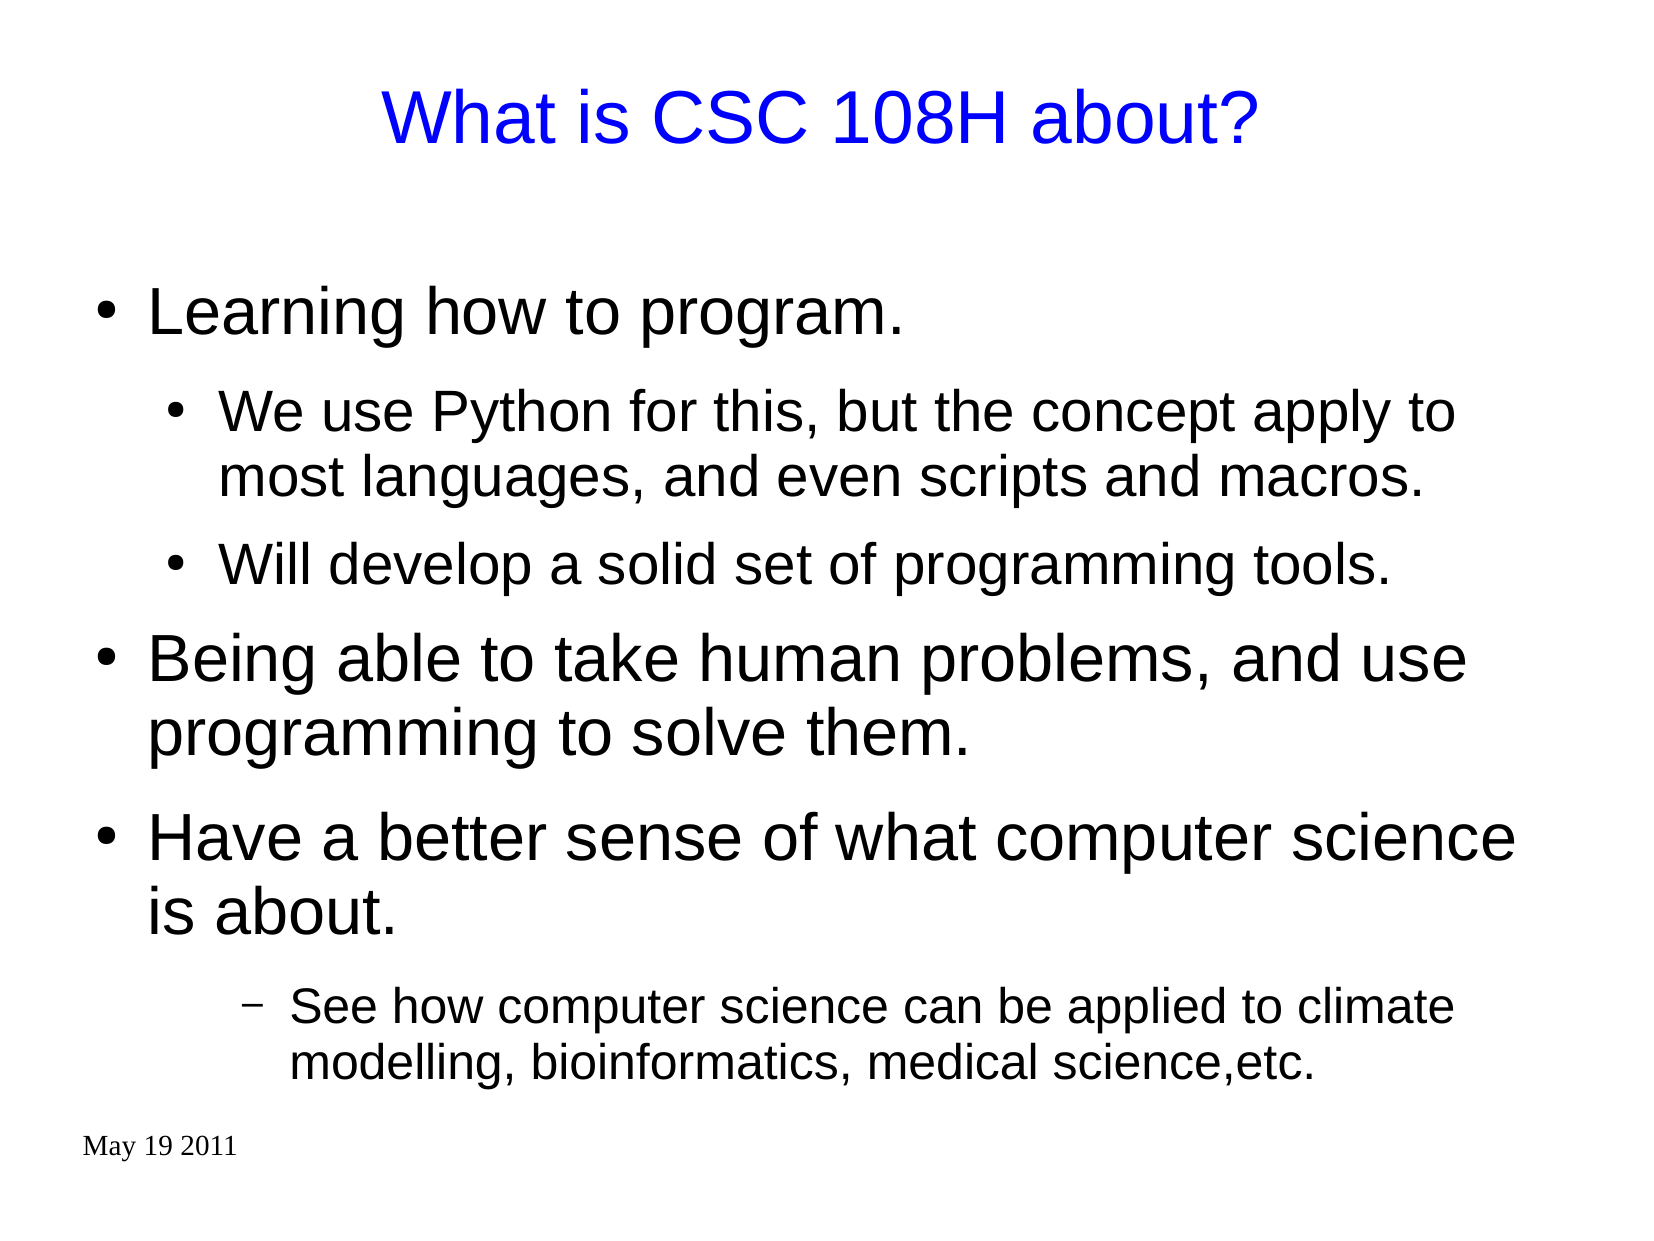

# What is CSC 108H about?
Learning how to program.
We use Python for this, but the concept apply to most languages, and even scripts and macros.
Will develop a solid set of programming tools.
Being able to take human problems, and use programming to solve them.
Have a better sense of what computer science is about.
See how computer science can be applied to climate modelling, bioinformatics, medical science,etc.
May 19 2011